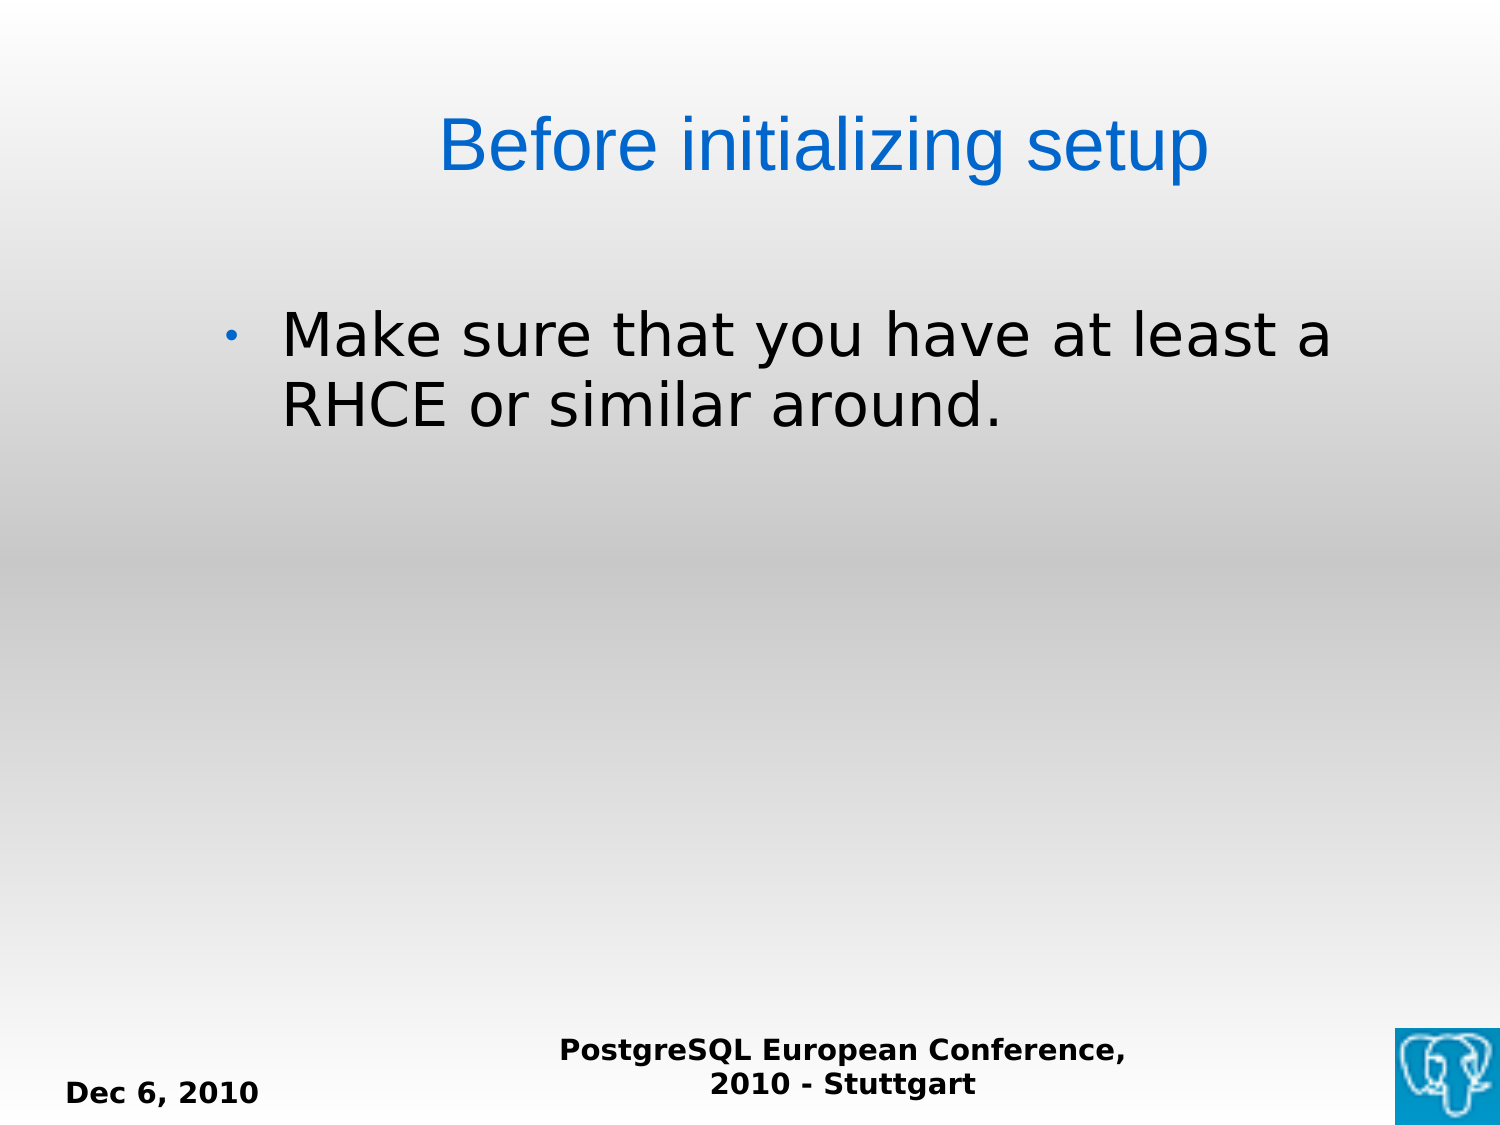

# Before initializing setup
Make sure that you have at least a RHCE or similar around.